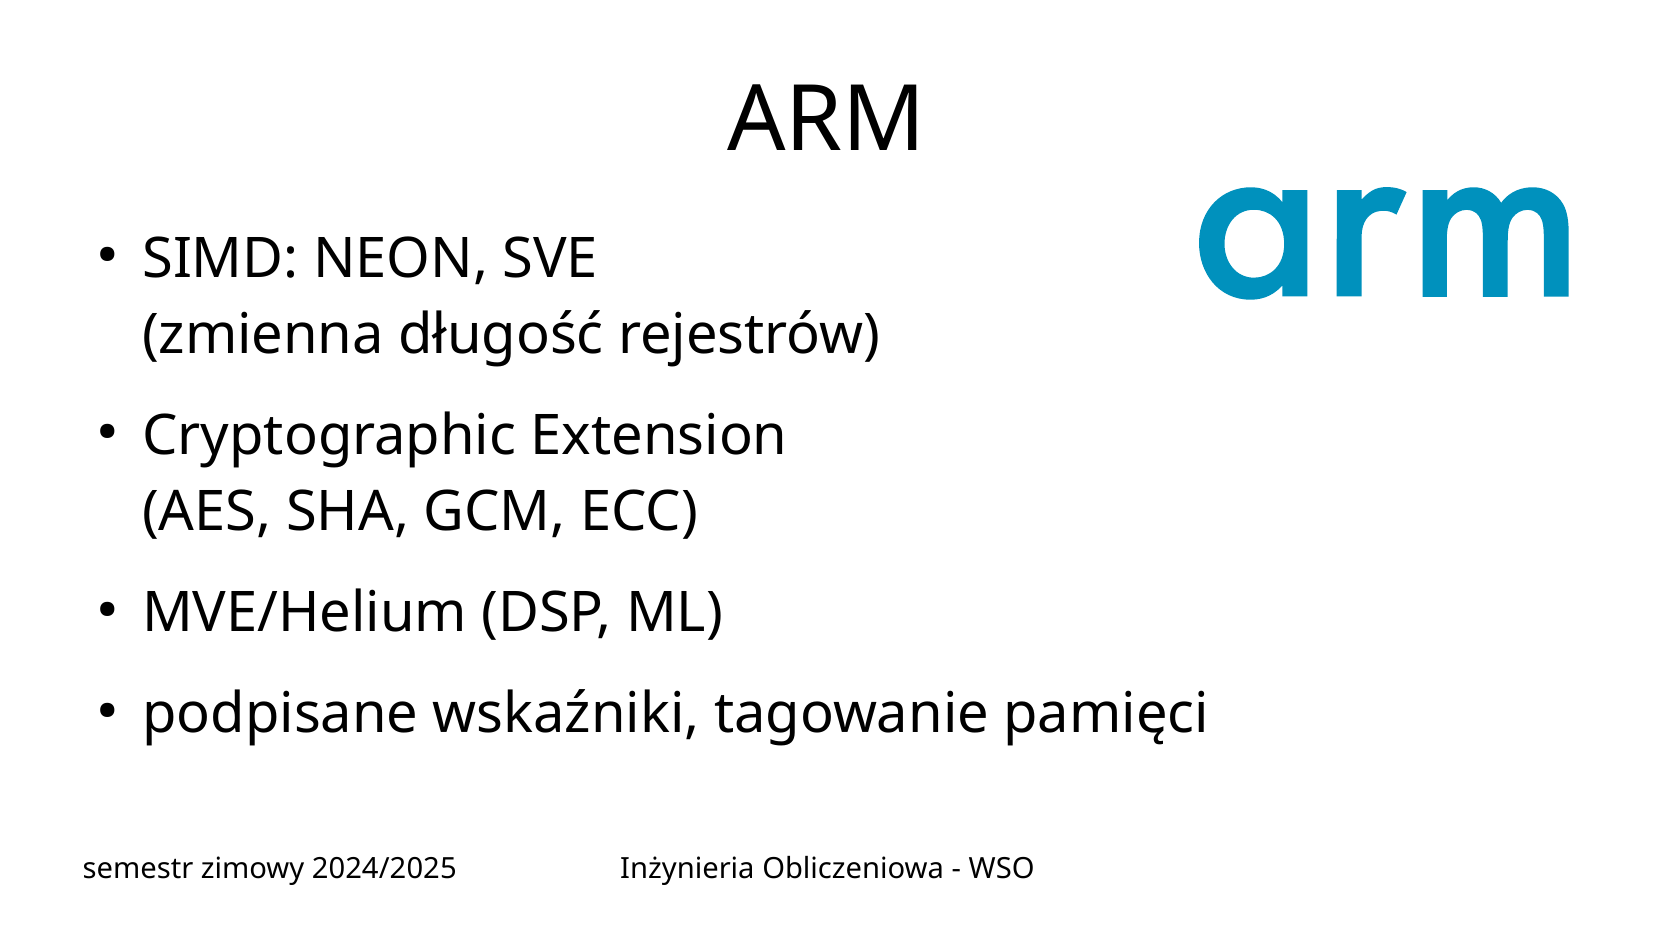

# ARM
SIMD: NEON, SVE
(zmienna długość rejestrów)
Cryptographic Extension
(AES, SHA, GCM, ECC)
MVE/Helium (DSP, ML)
podpisane wskaźniki, tagowanie pamięci
semestr zimowy 2024/2025
Inżynieria Obliczeniowa - WSO